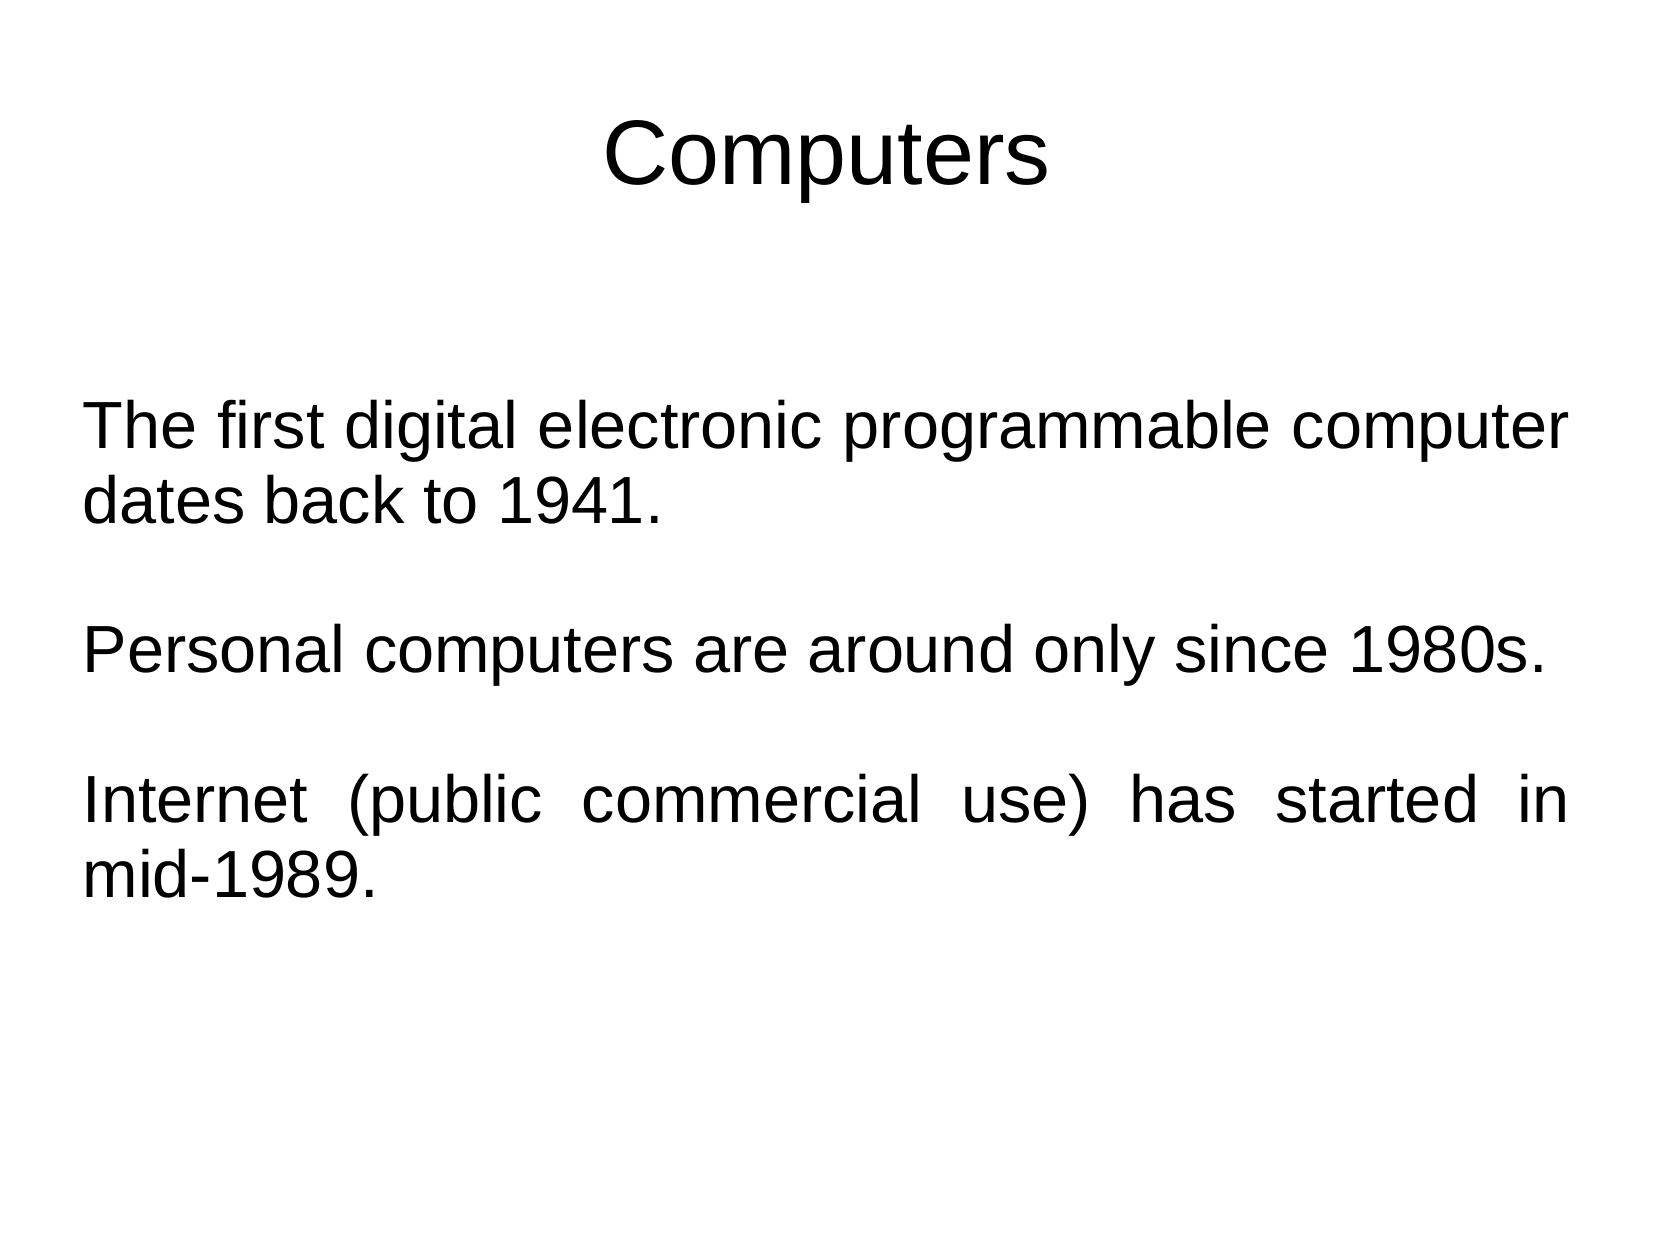

# Computers
The first digital electronic programmable computer dates back to 1941.
Personal computers are around only since 1980s.
Internet (public commercial use) has started in mid-1989.